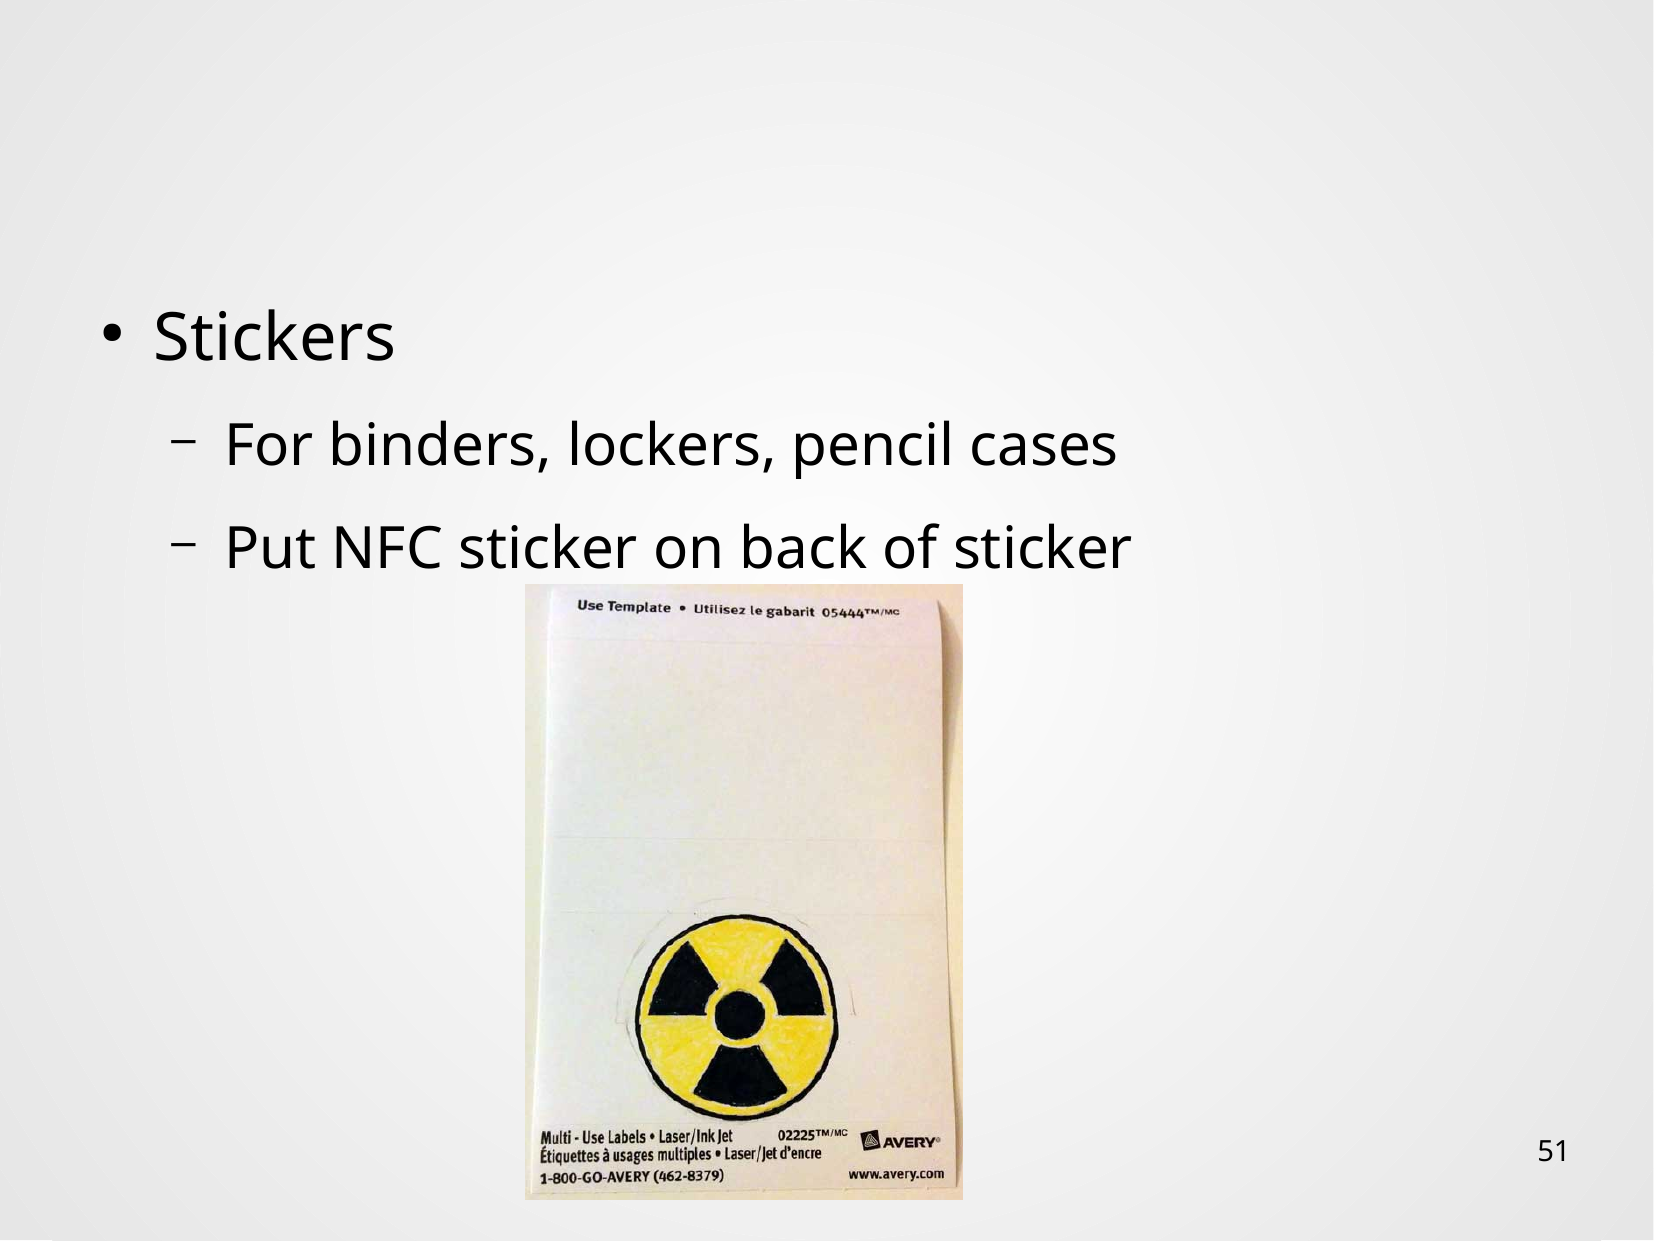

#
Stickers
For binders, lockers, pencil cases
Put NFC sticker on back of sticker
51